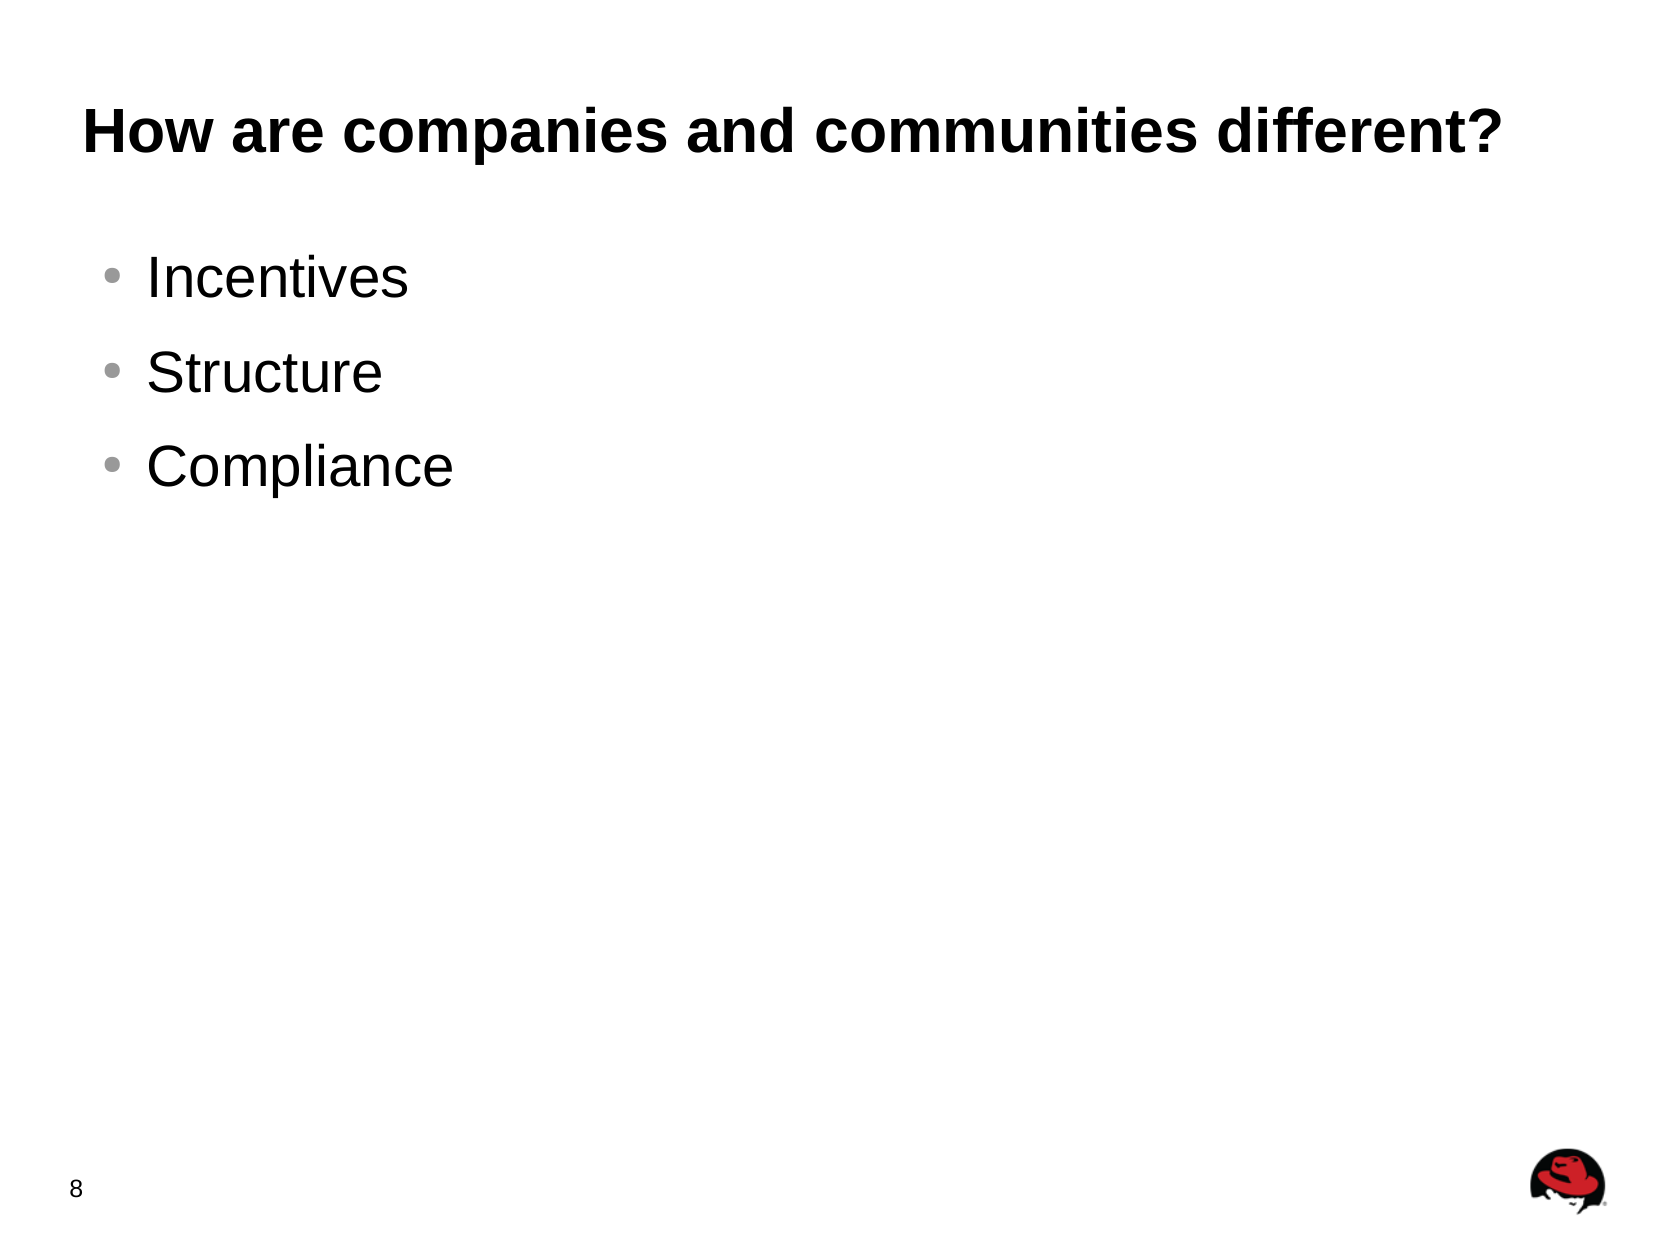

# How are companies and communities different?
Incentives
Structure
Compliance